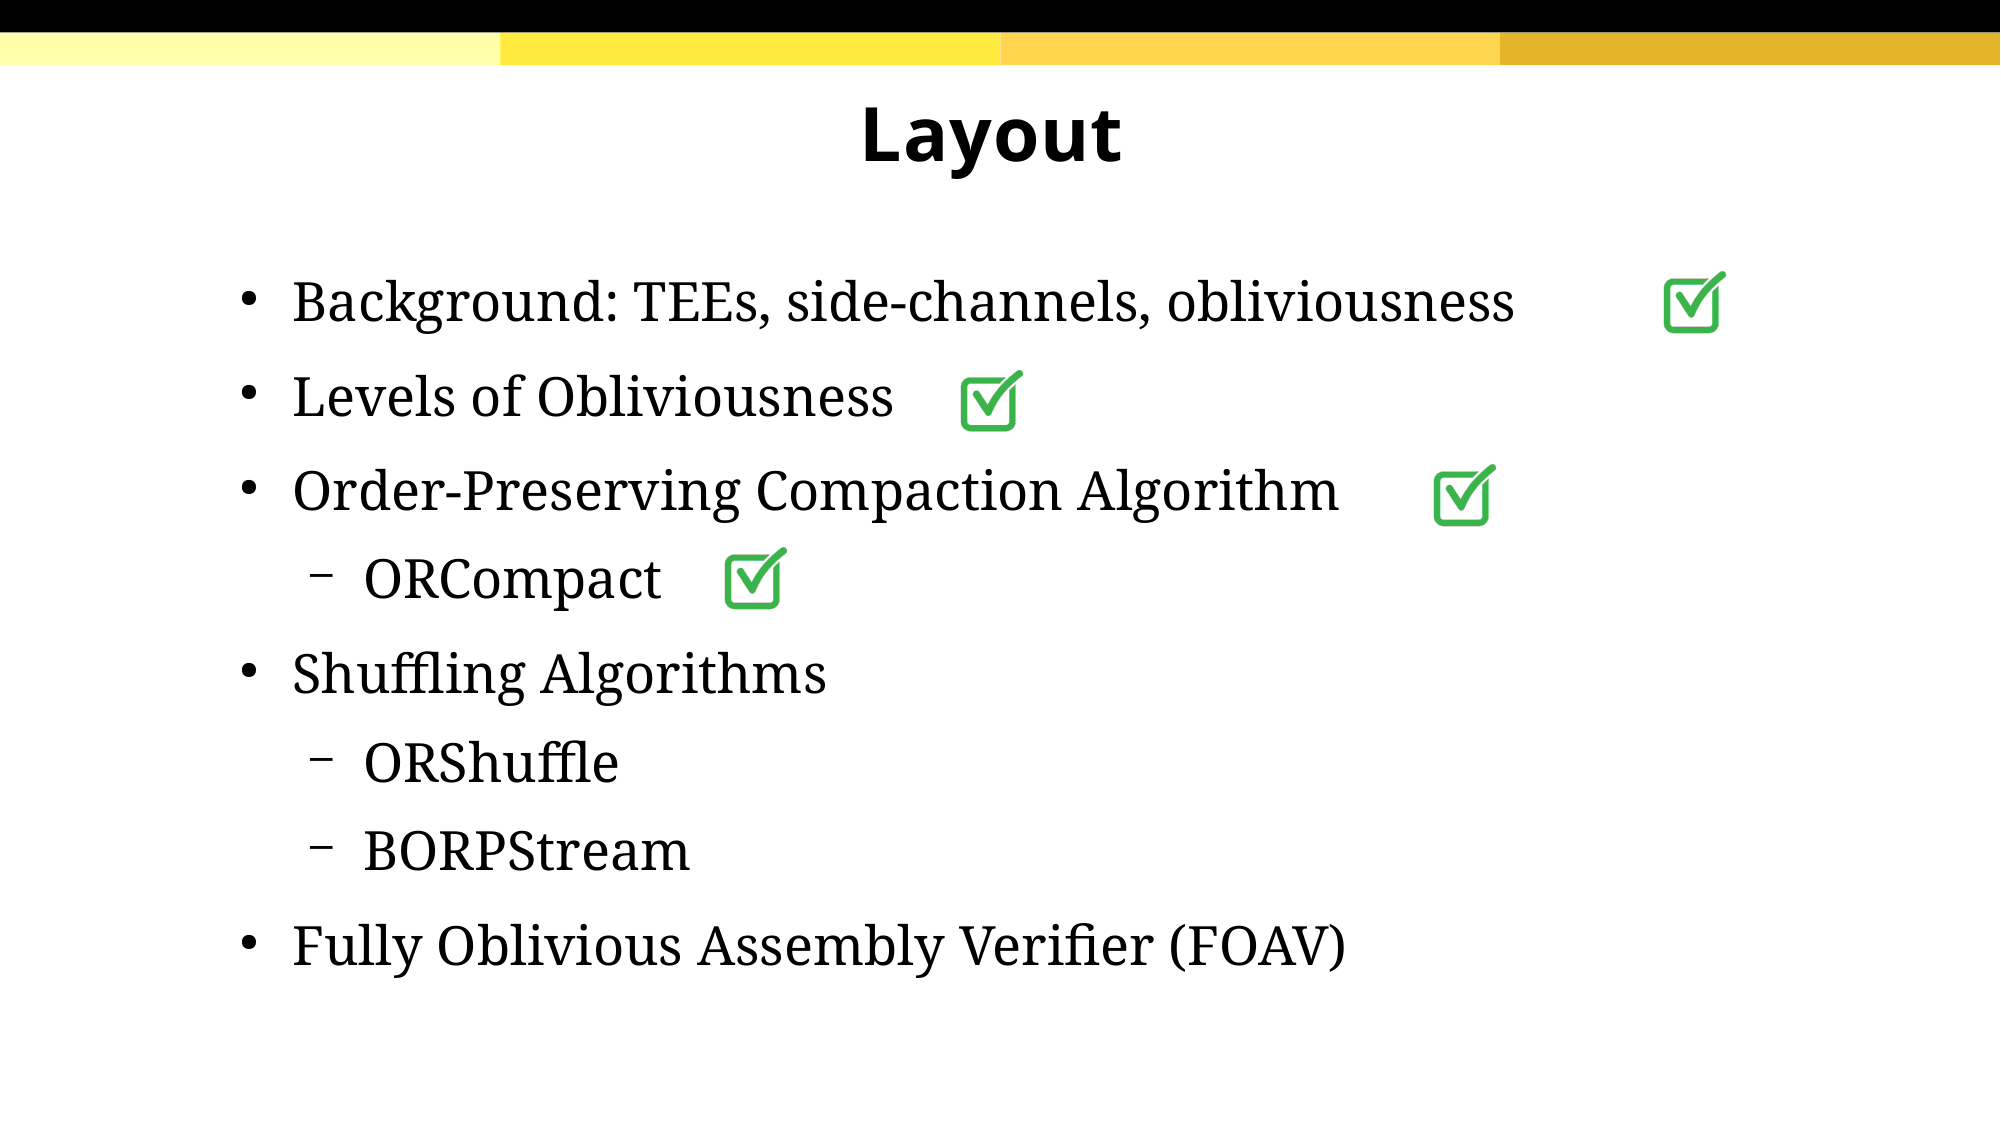

# Layout
Background: TEEs, side-channels, obliviousness
Levels of Obliviousness
Order-Preserving Compaction Algorithm
ORCompact
Shuffling Algorithms
ORShuffle
BORPStream
Fully Oblivious Assembly Verifier (FOAV)